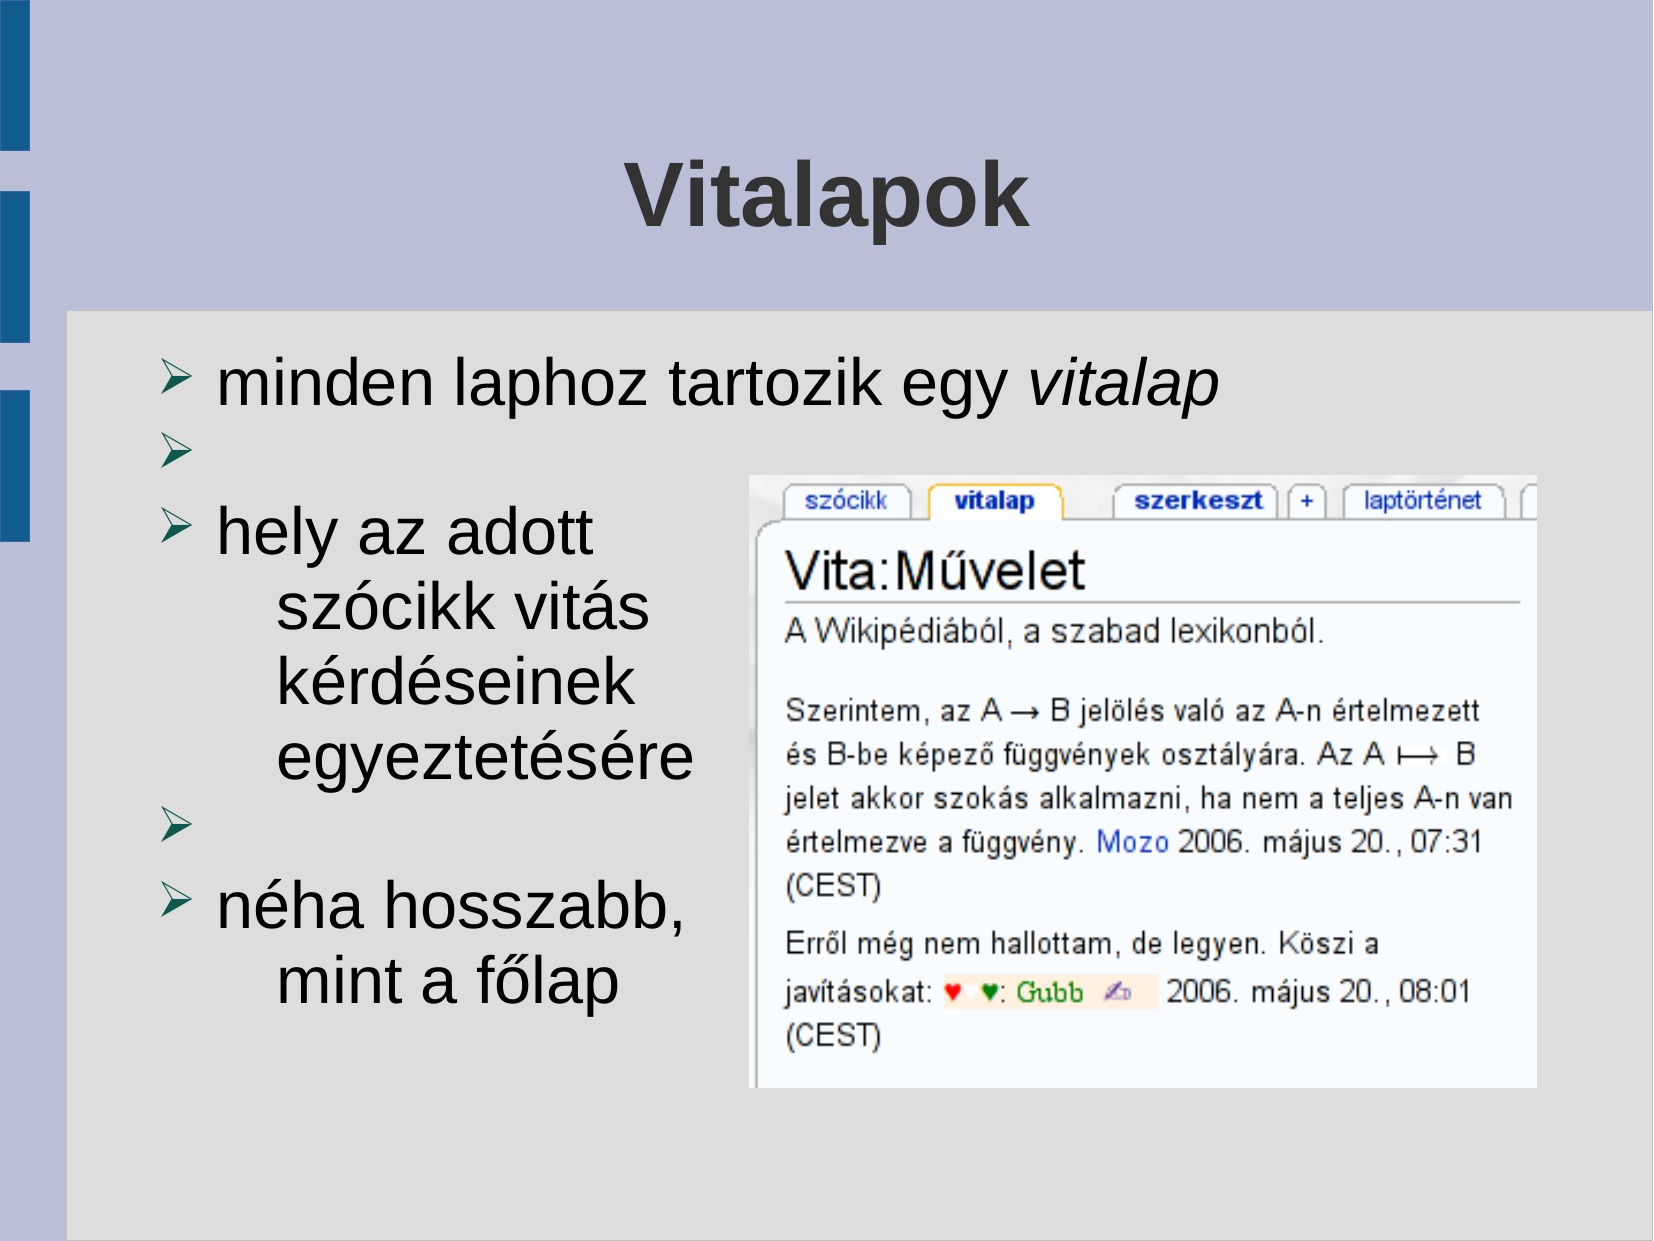

# Vitalapok
minden laphoz tartozik egy vitalap
hely az adott
szócikk vitás
kérdéseinek
egyeztetésére
néha hosszabb,
mint a főlap